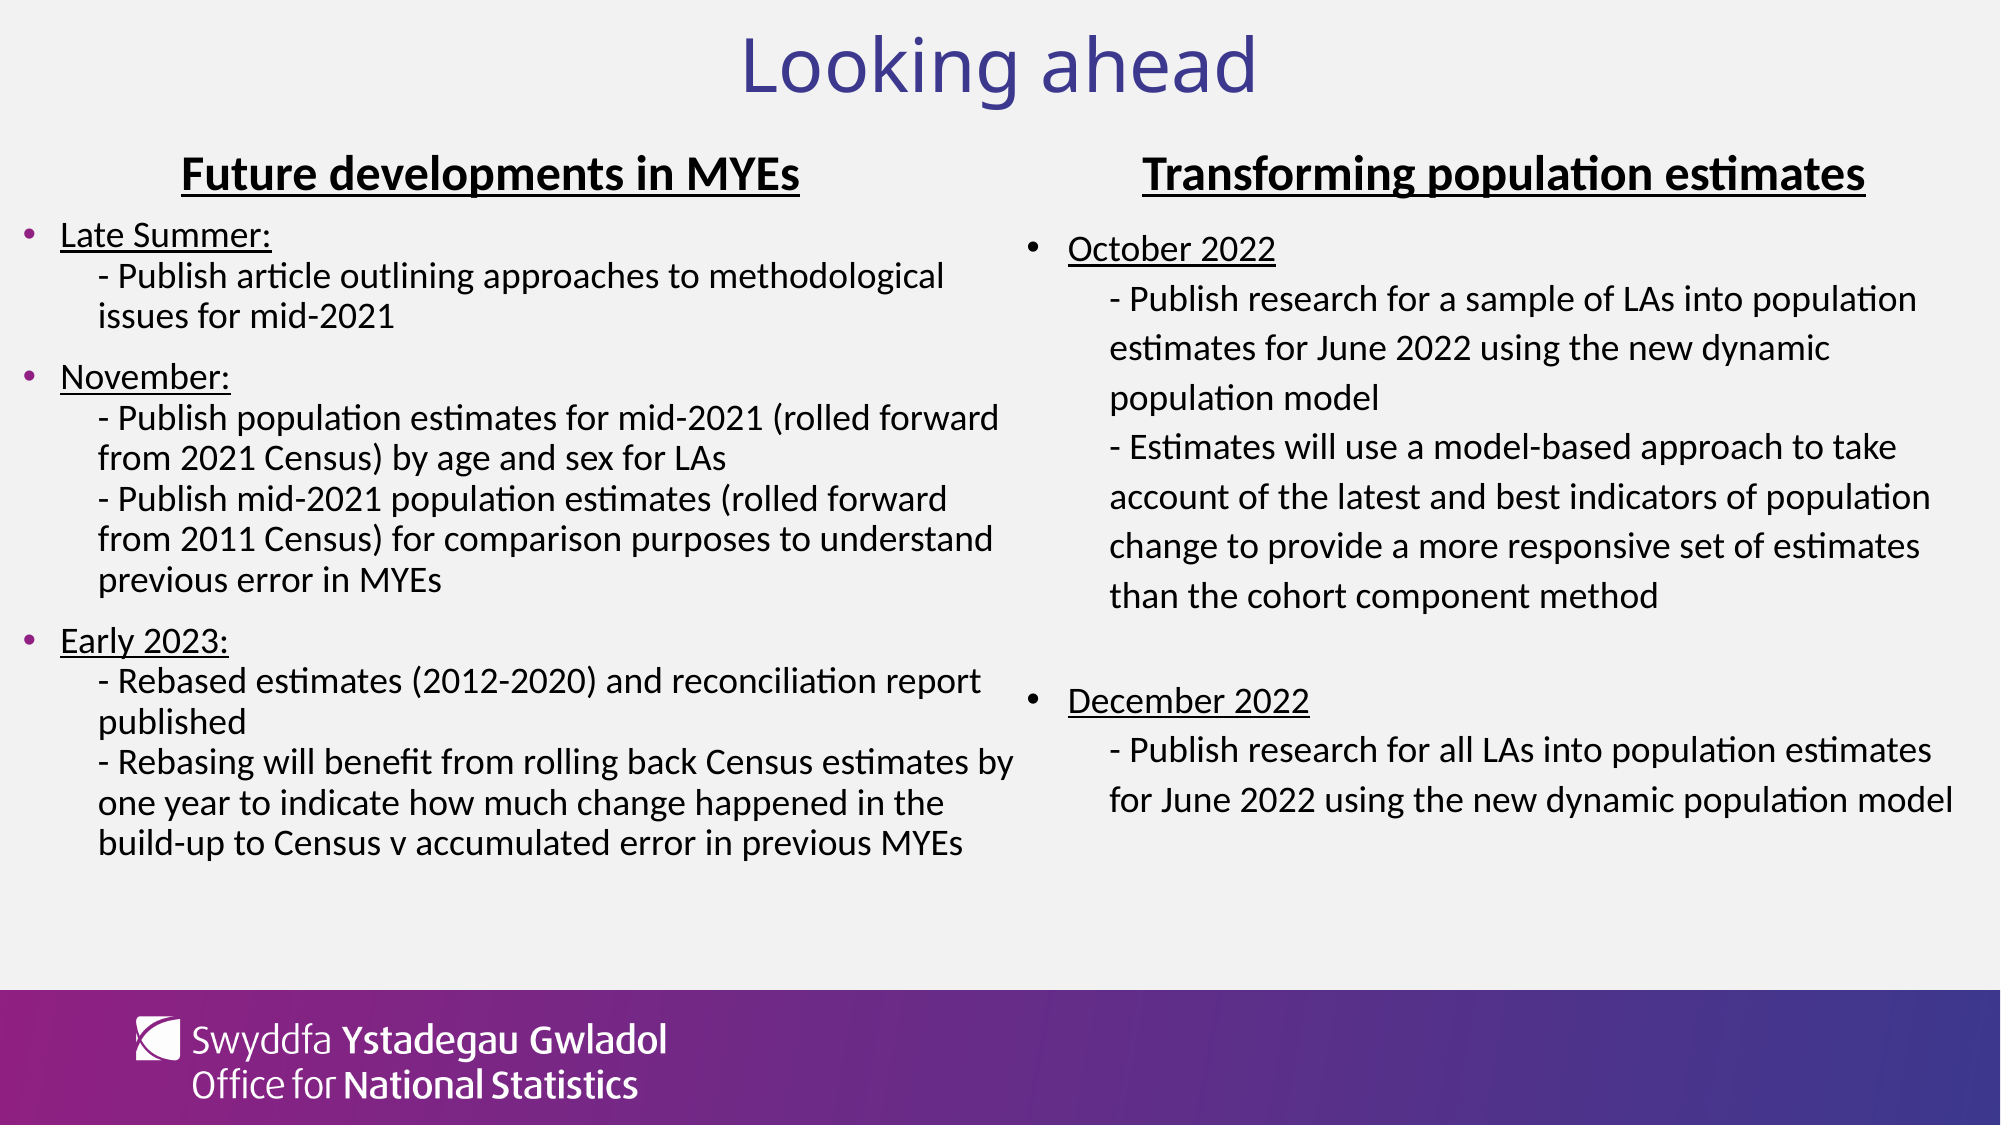

# Looking ahead
Future developments in MYEs
Transforming population estimates
October 2022
- Publish research for a sample of LAs into population estimates for June 2022 using the new dynamic population model
- Estimates will use a model-based approach to take account of the latest and best indicators of population change to provide a more responsive set of estimates than the cohort component method
December 2022
- Publish research for all LAs into population estimates for June 2022 using the new dynamic population model
Late Summer:
- Publish article outlining approaches to methodological issues for mid-2021
November:
- Publish population estimates for mid-2021 (rolled forward from 2021 Census) by age and sex for LAs
- Publish mid-2021 population estimates (rolled forward from 2011 Census) for comparison purposes to understand previous error in MYEs
Early 2023:
- Rebased estimates (2012-2020) and reconciliation report published
- Rebasing will benefit from rolling back Census estimates by one year to indicate how much change happened in the build-up to Census v accumulated error in previous MYEs